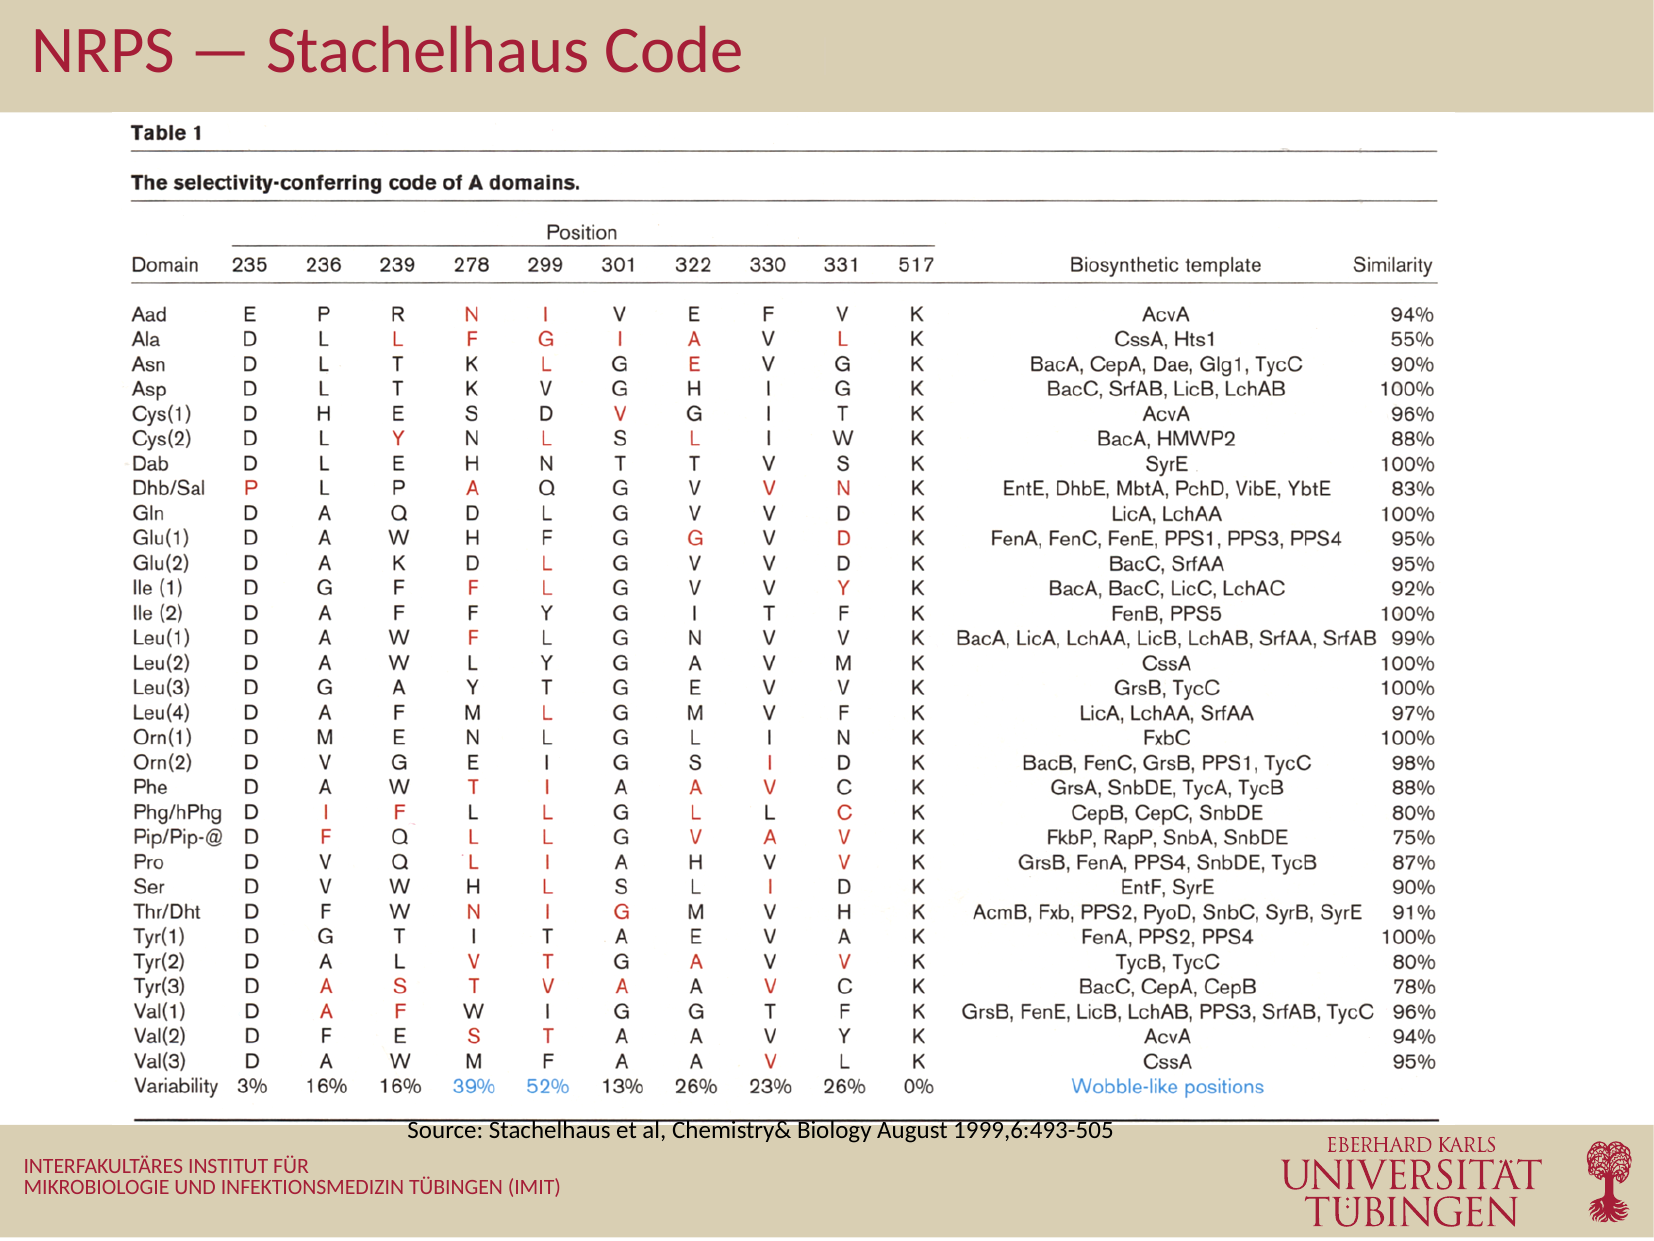

# NRPS — Stachelhaus Code
Source: Stachelhaus et al, Chemistry& Biology August 1999,6:493-505